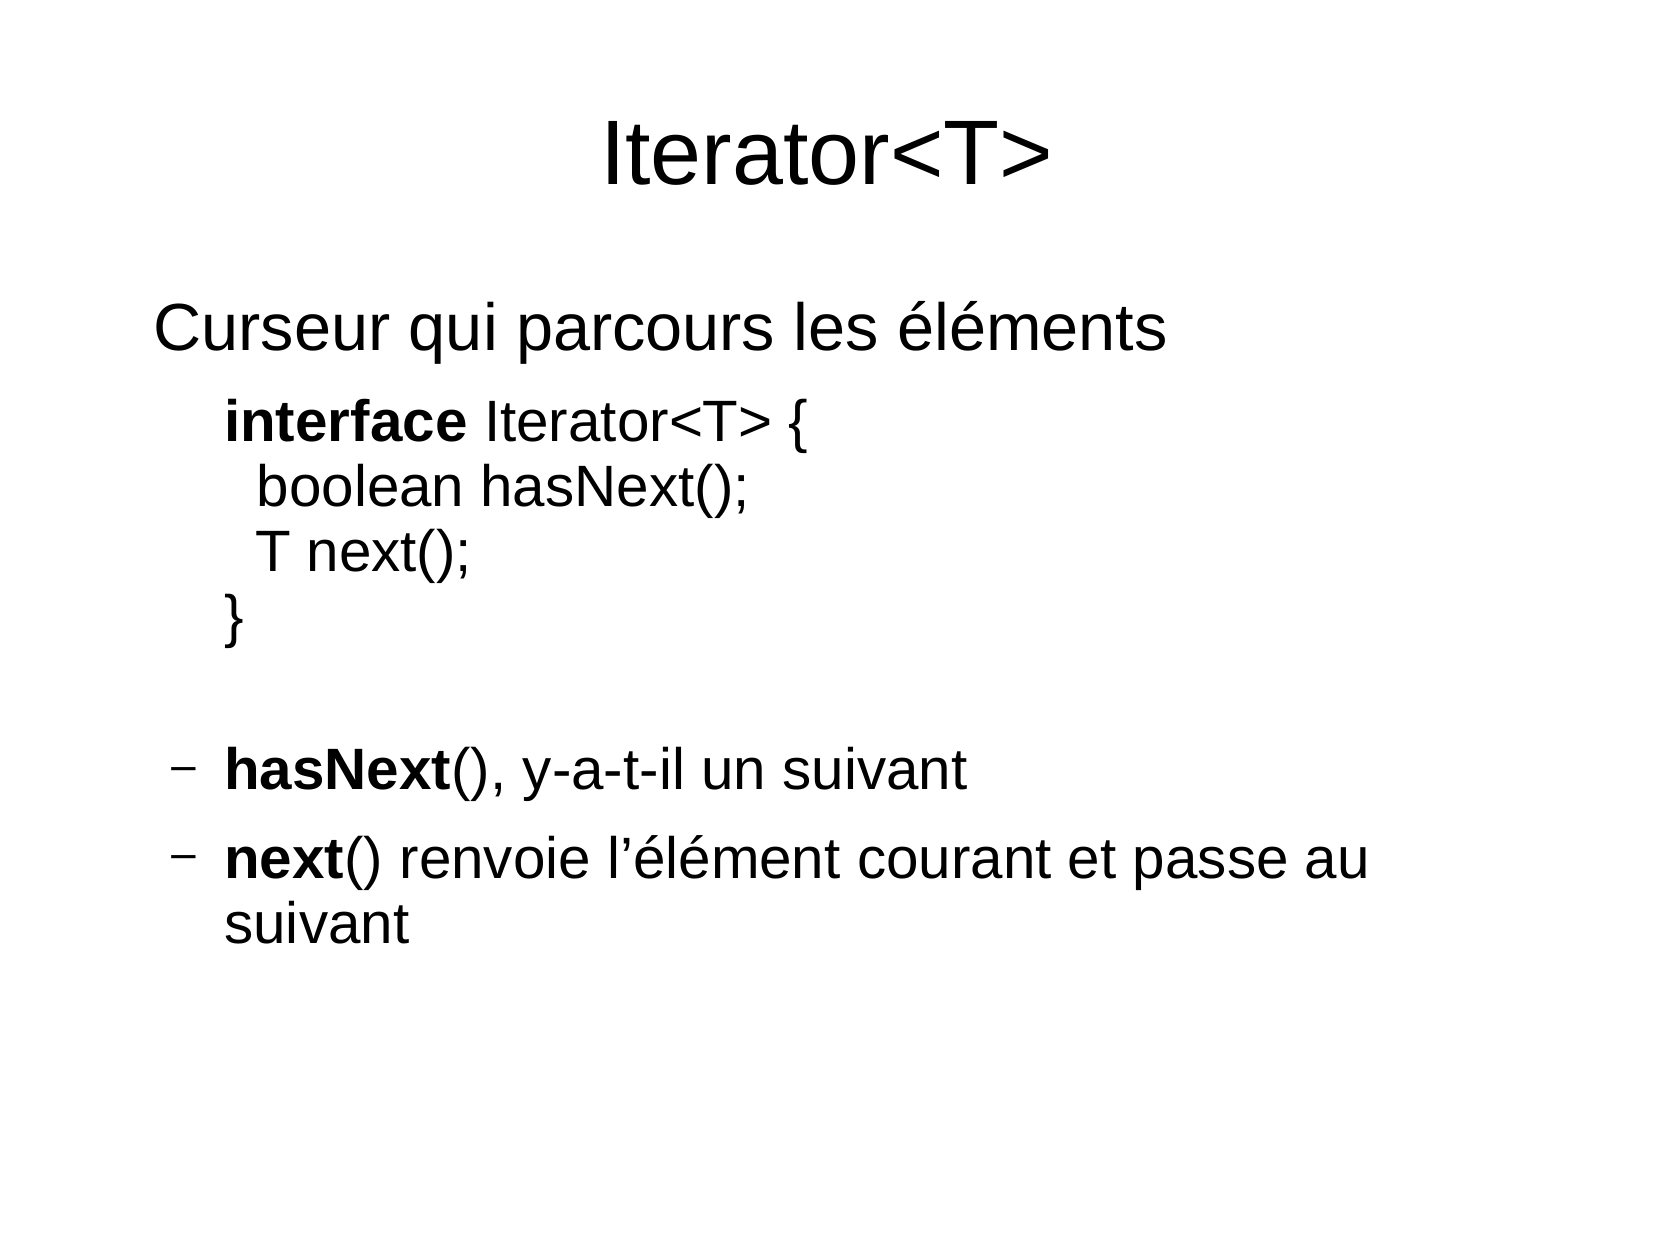

# Iterator<T>
Curseur qui parcours les éléments
interface Iterator<T> {
 boolean hasNext();
 T next();
}
hasNext(), y-a-t-il un suivant
next() renvoie l’élément courant et passe au suivant